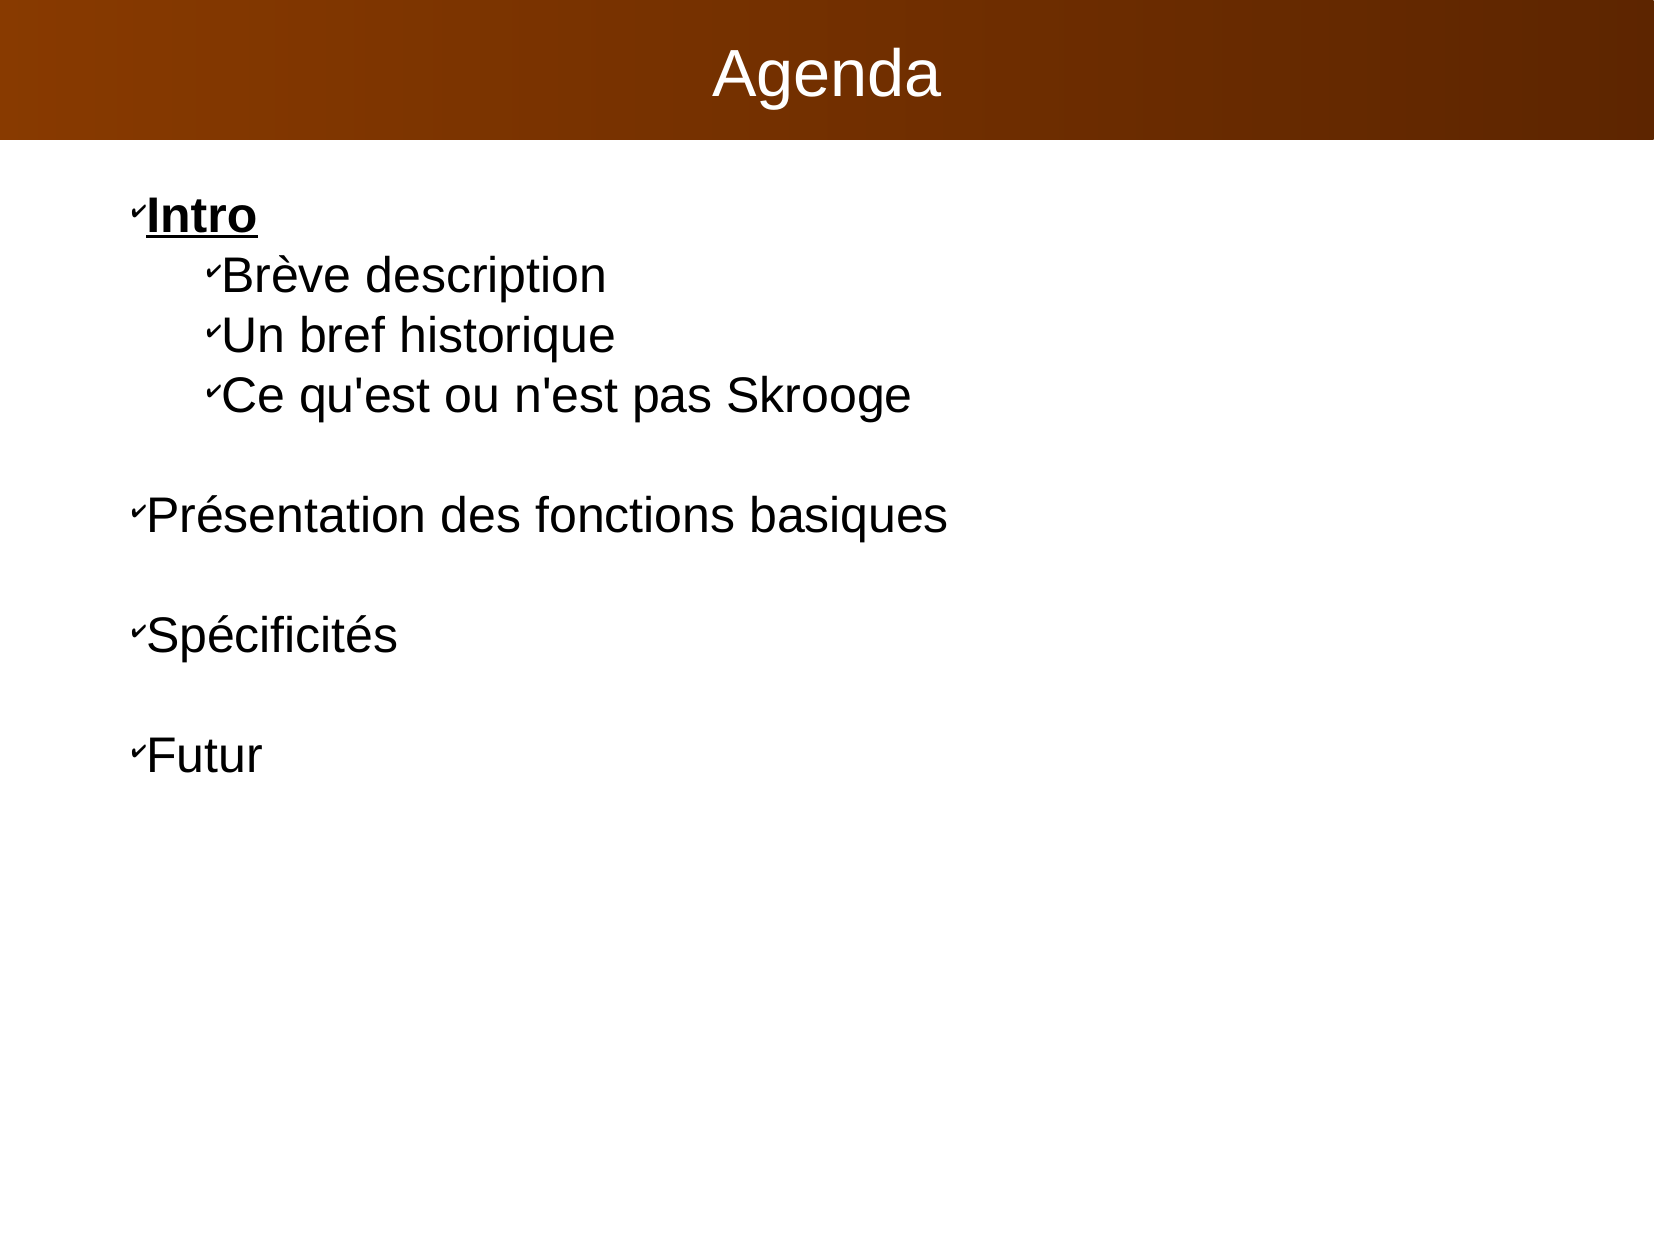

# Agenda
Intro
Brève description
Un bref historique
Ce qu'est ou n'est pas Skrooge
Présentation des fonctions basiques
Spécificités
Futur